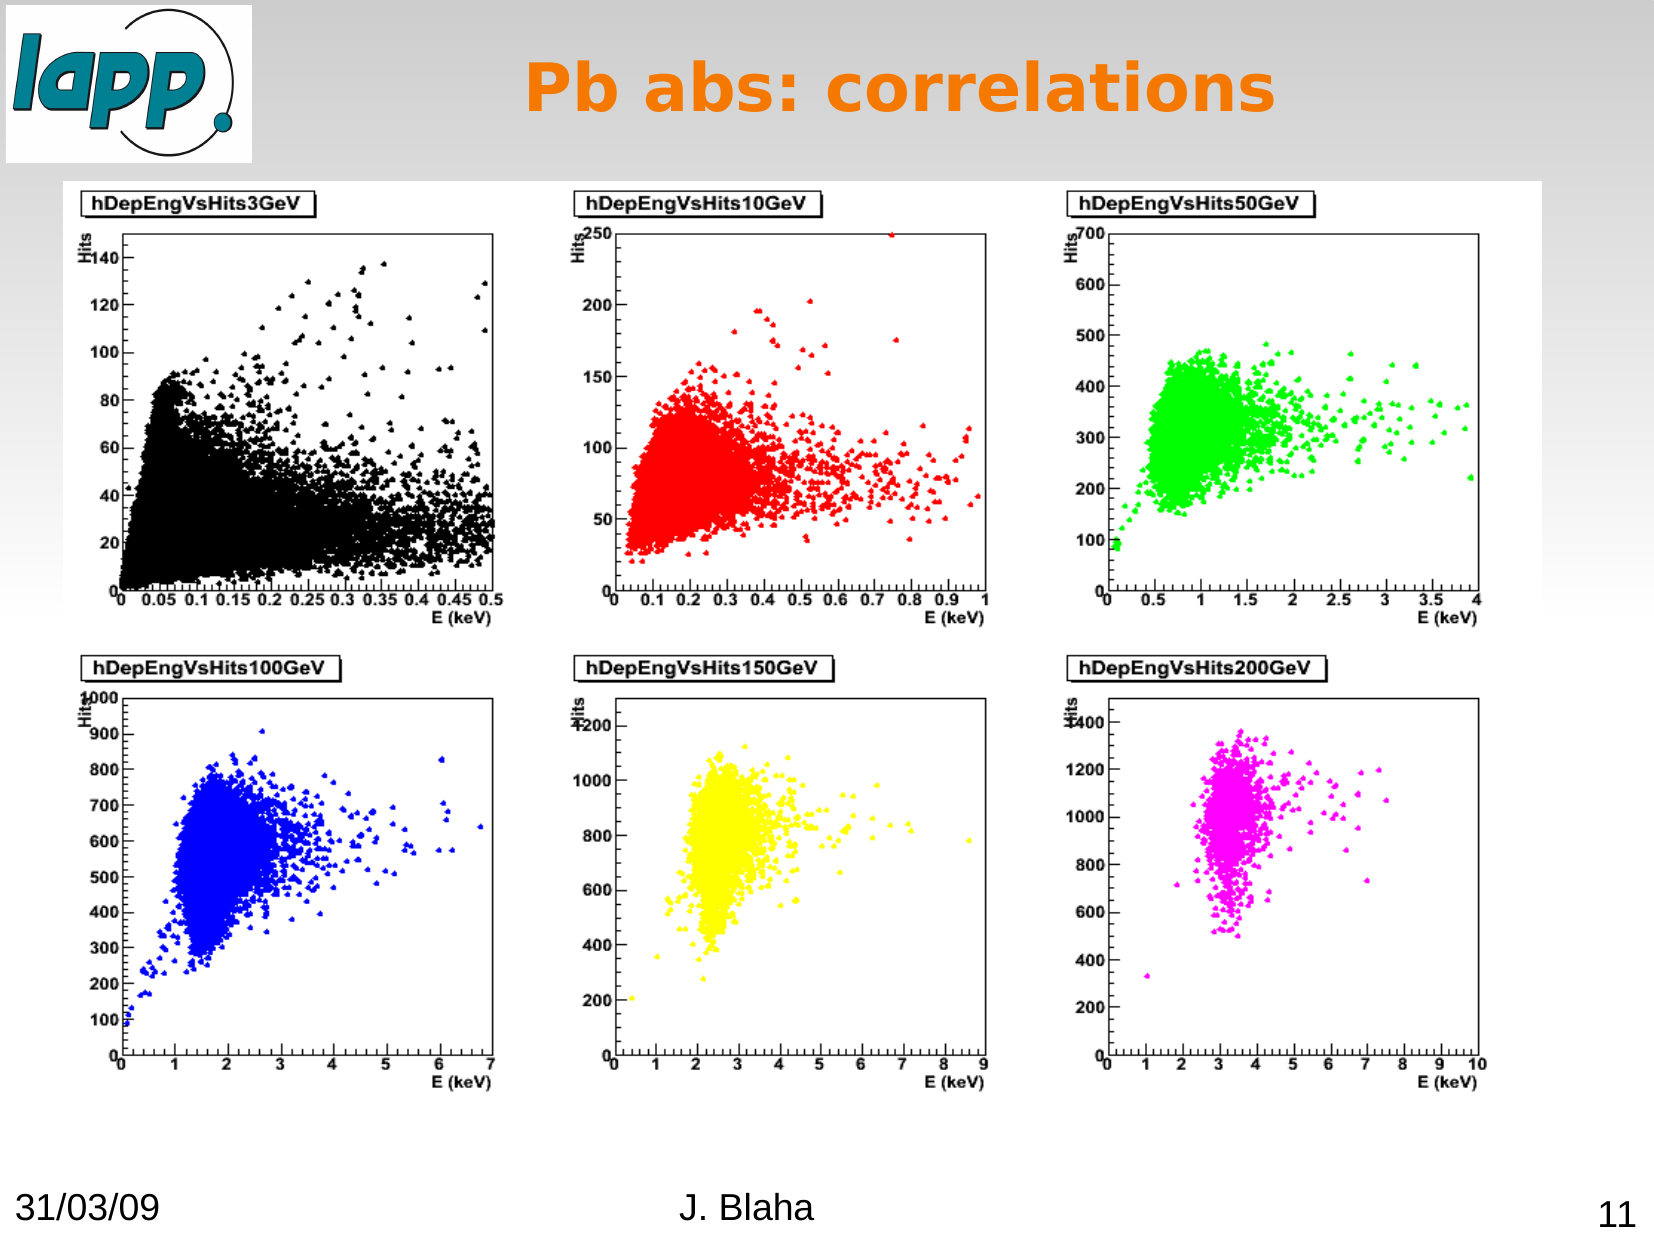

# Pb abs: correlations
31/03/09
 J. Blaha